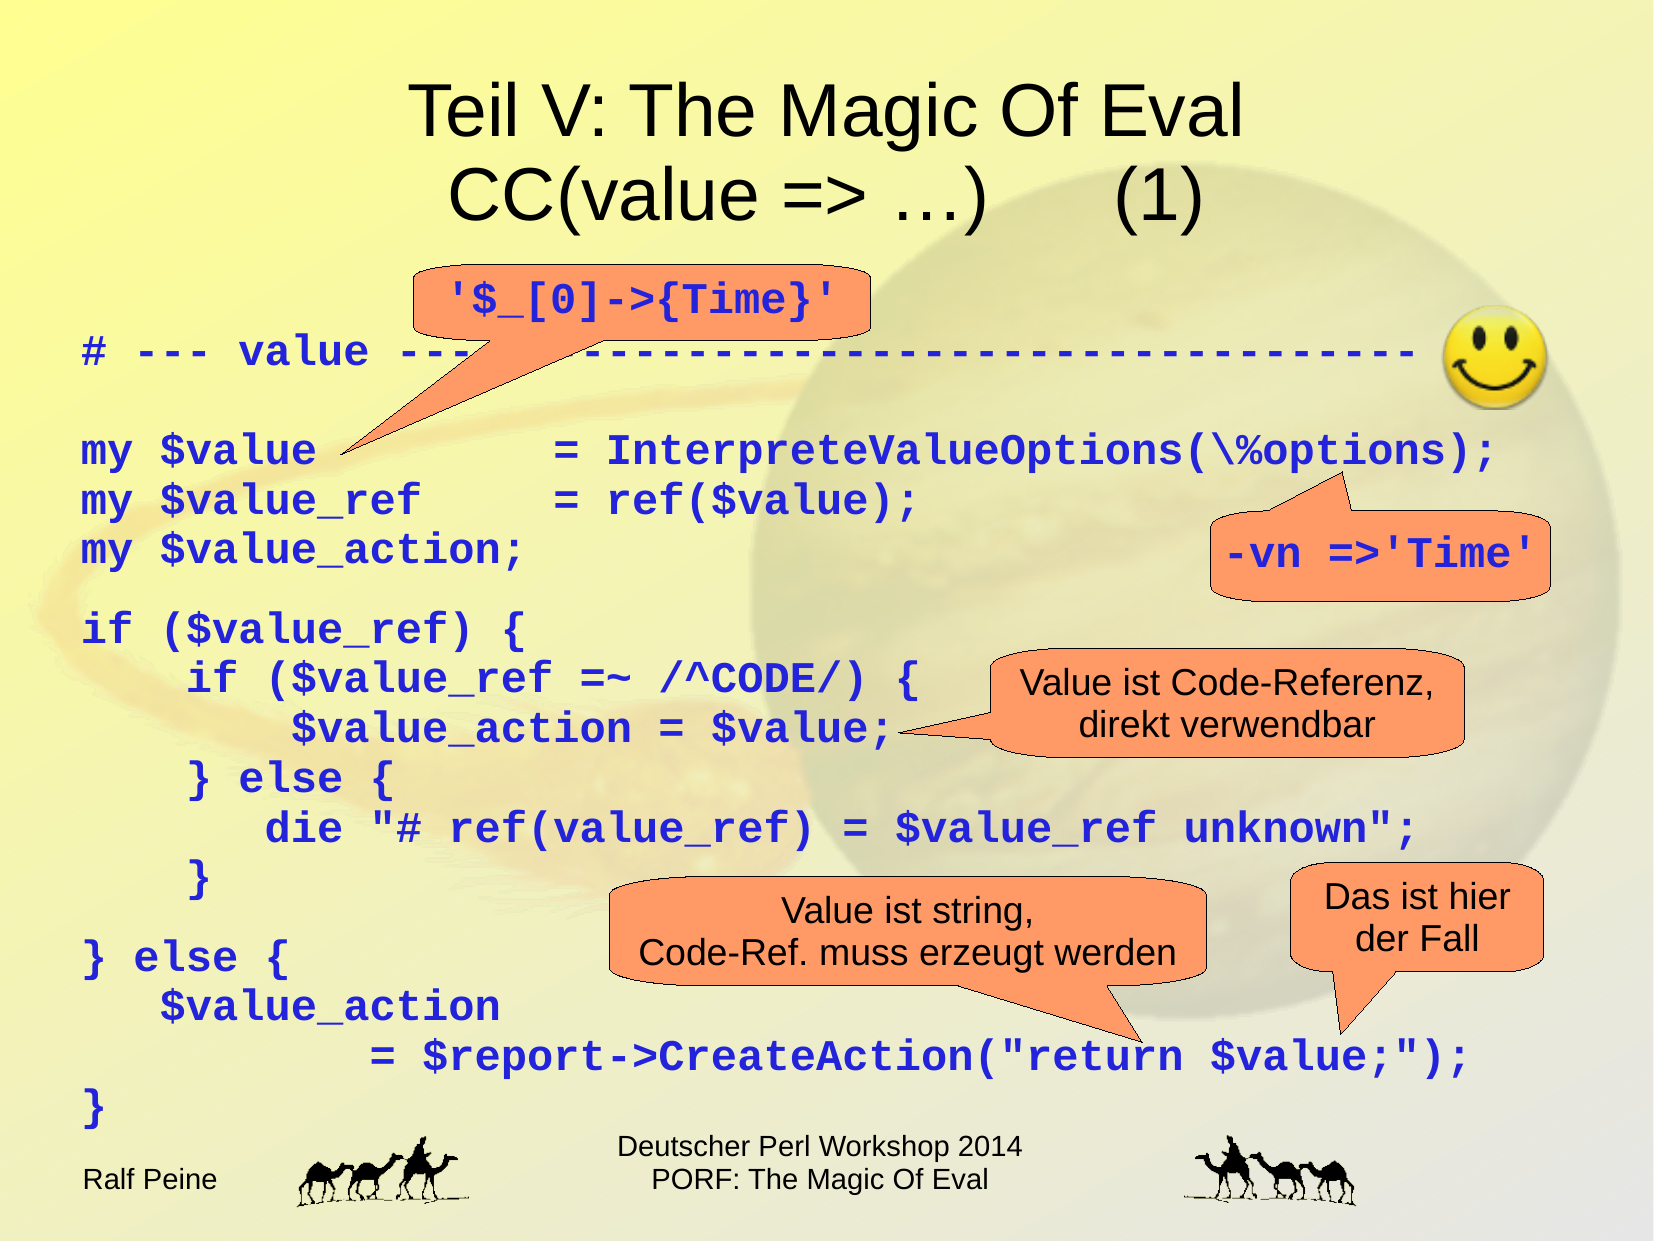

# Teil V: The Magic Of Eval CC(value => …) (1)
# --- value --------------------------------------- my $value = InterpreteValueOptions(\%options); my $value_ref = ref($value); my $value_action;
if ($value_ref) {
 if ($value_ref =~ /^CODE/) {
 $value_action = $value;
 } else {
 die "# ref(value_ref) = $value_ref unknown";
 }
} else {
 $value_action
 = $report->CreateAction("return $value;");
}
'$_[0]->{Time}'
-vn =>'Time'
Value ist Code-Referenz,
direkt verwendbar
Das ist hier
der Fall
Value ist string,
Code-Ref. muss erzeugt werden